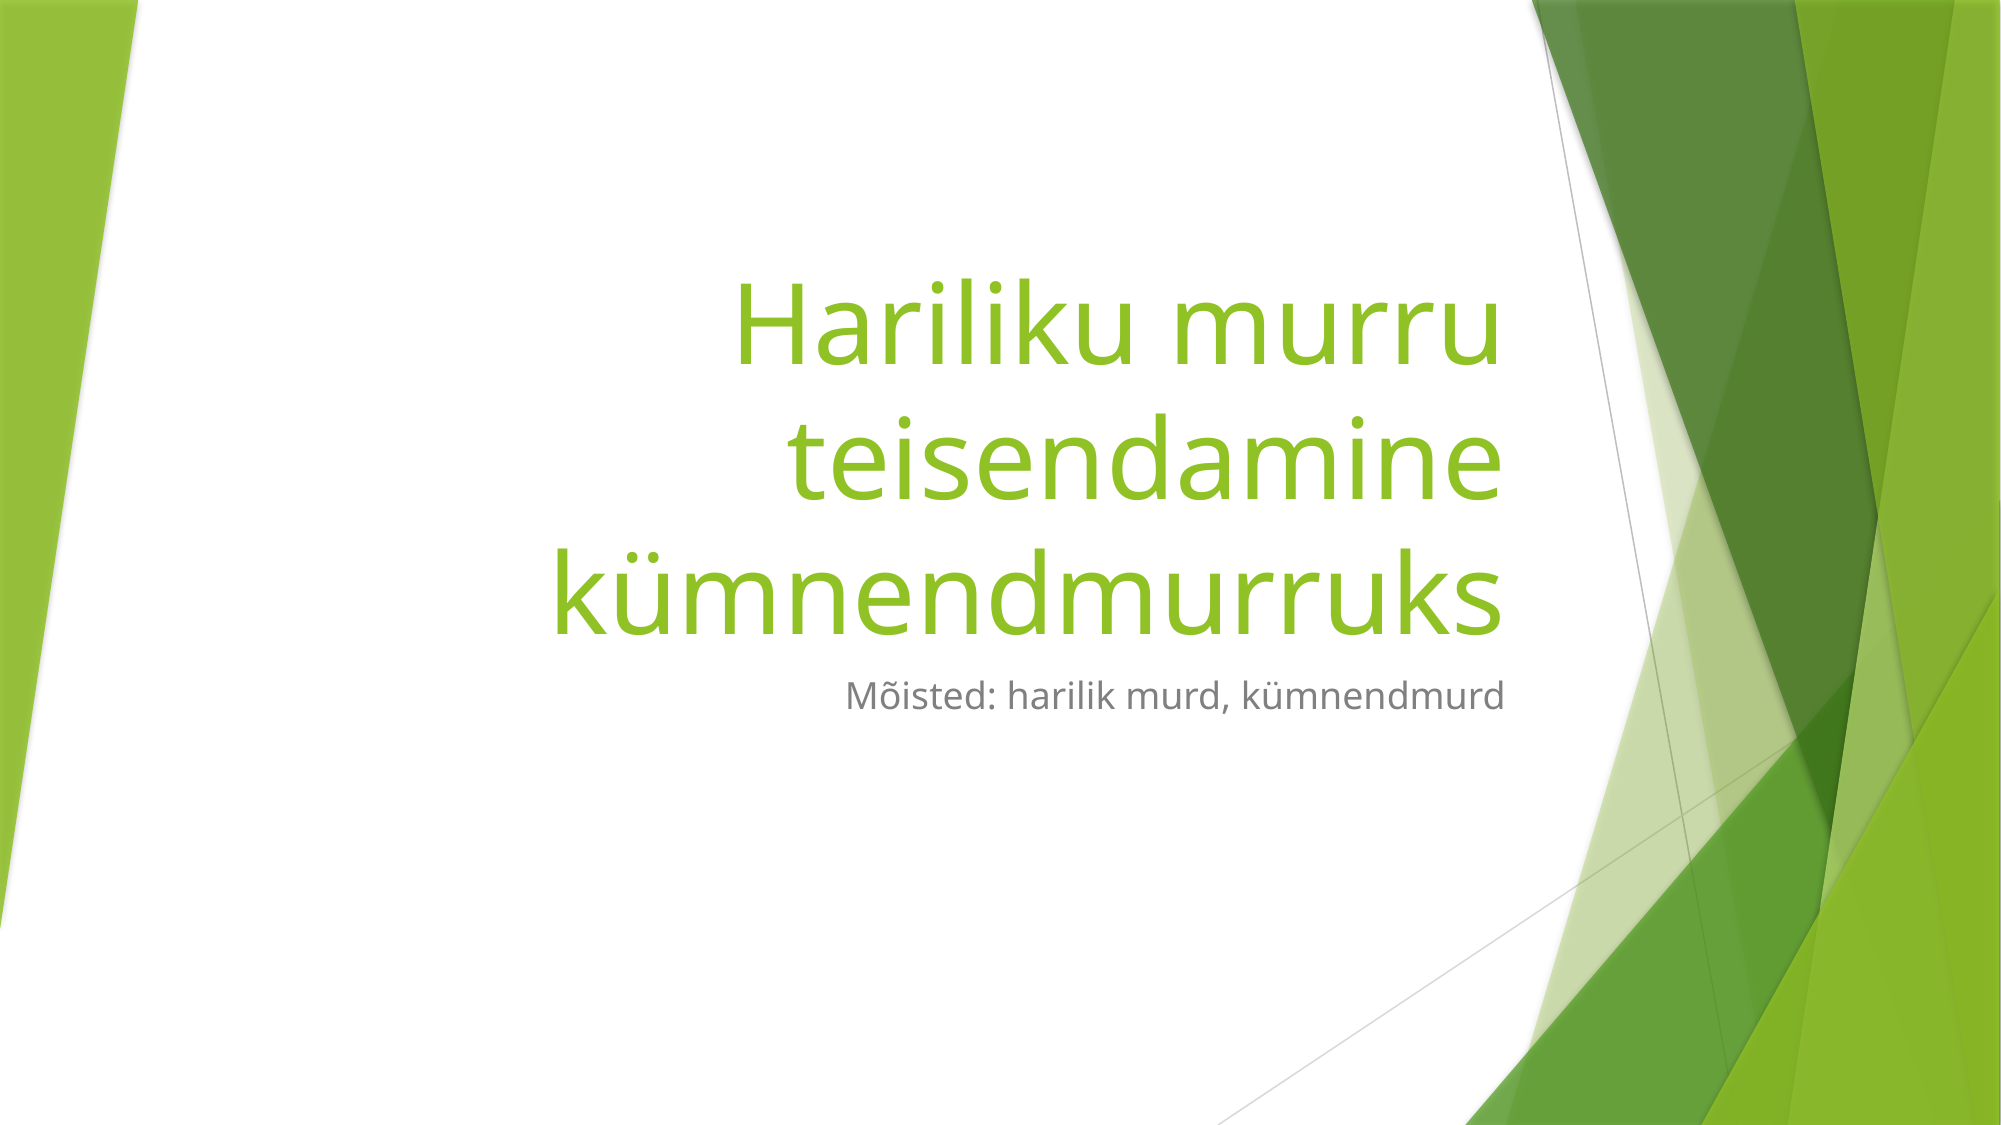

# Hariliku murru teisendamine kümnendmurruks
Mõisted: harilik murd, kümnendmurd